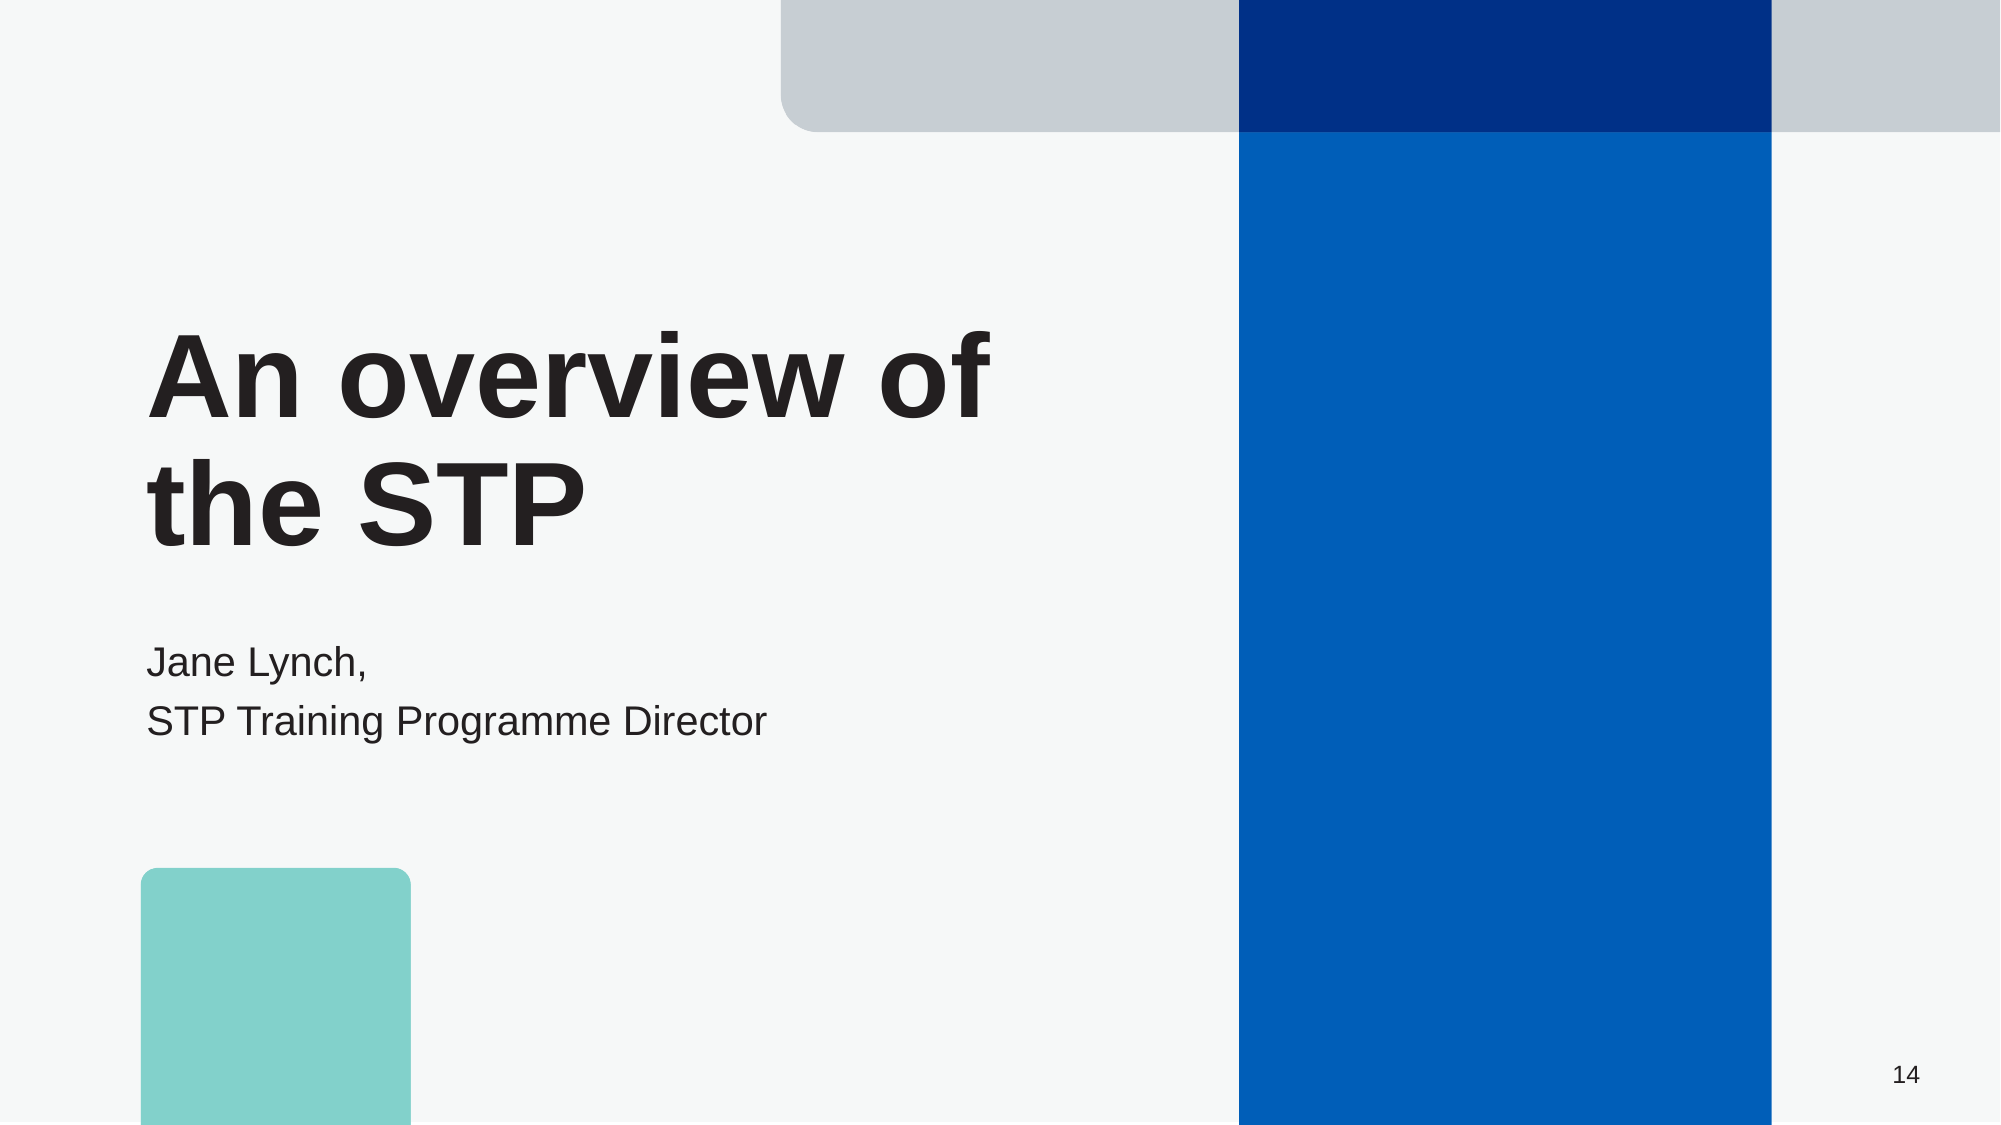

An overview of the STP
# Jane Lynch,
STP Training Programme Director